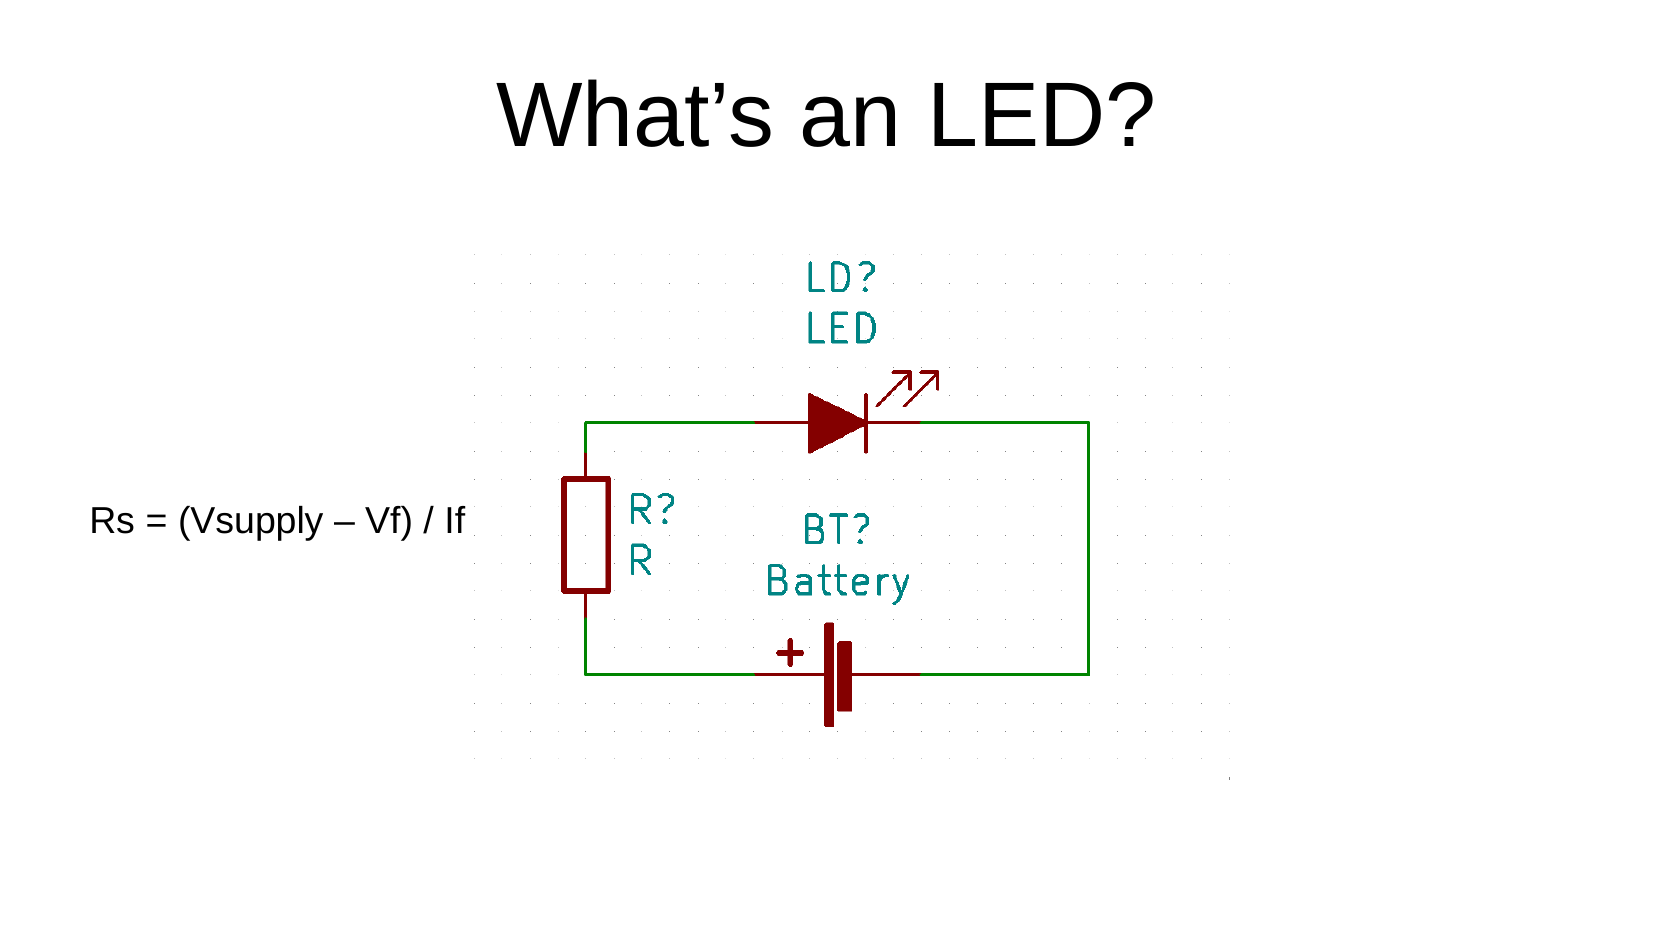

# What’s an LED?
Rs = (Vsupply – Vf) / If